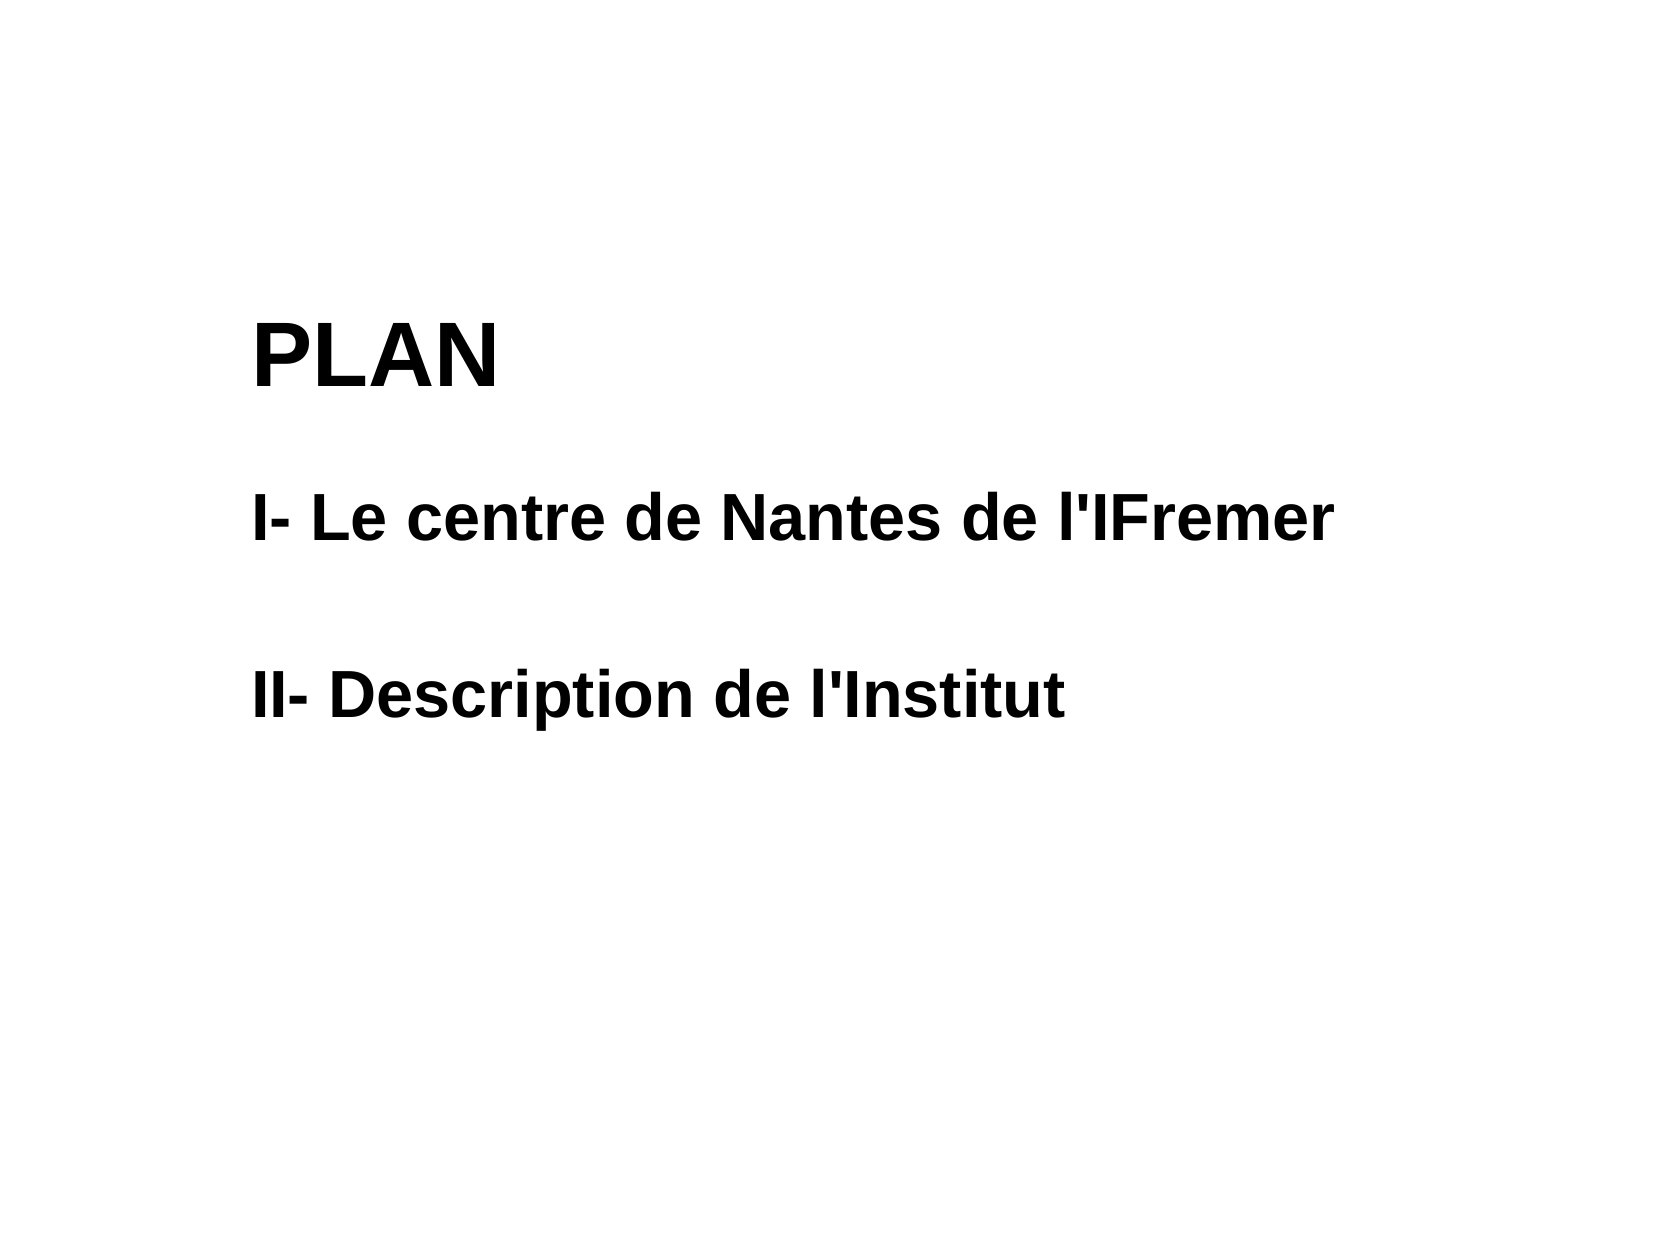

PLAN
I- Le centre de Nantes de l'IFremer
II- Description de l'Institut